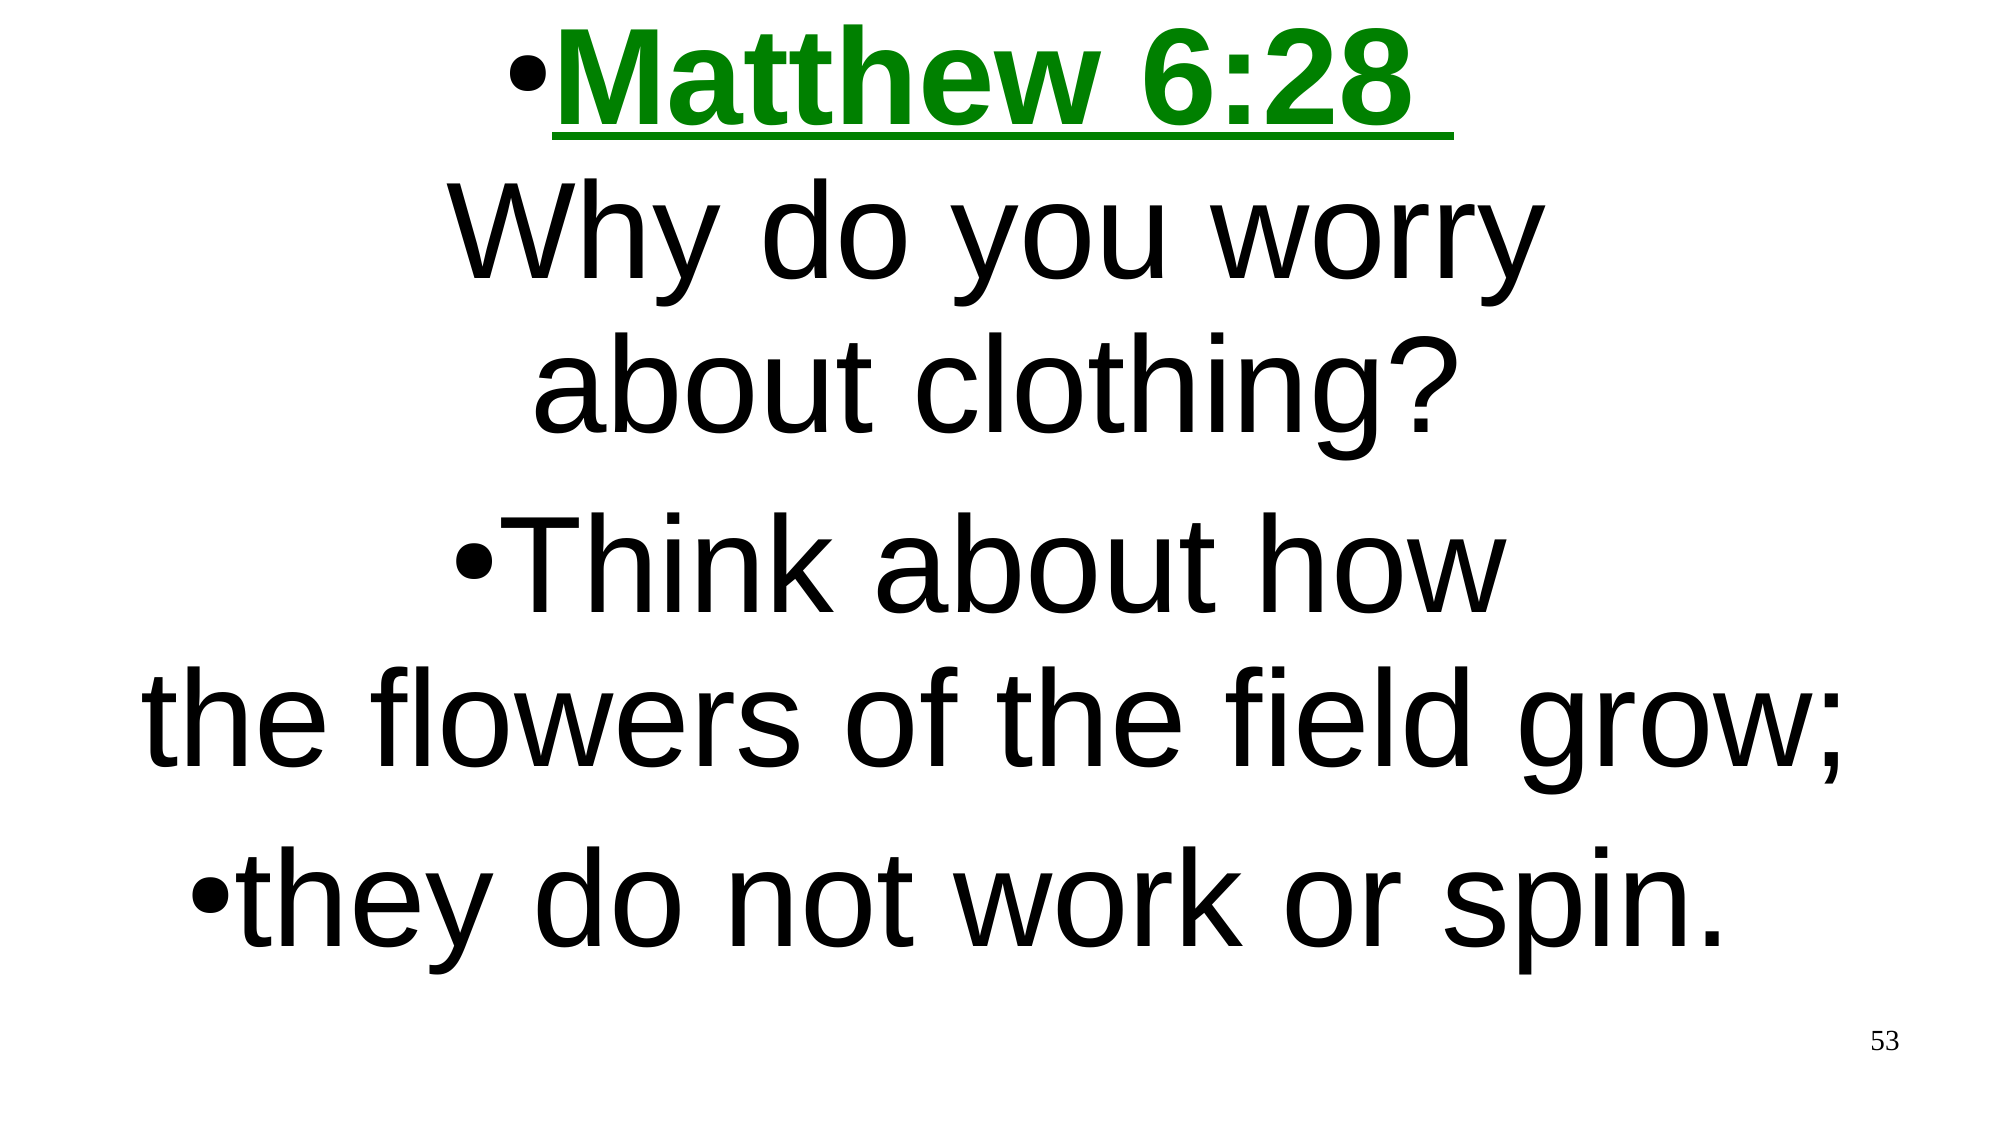

# Matthew 6:28  Why do you worry about clothing?
Think about how
the flowers of the field grow;
they do not work or spin.
53